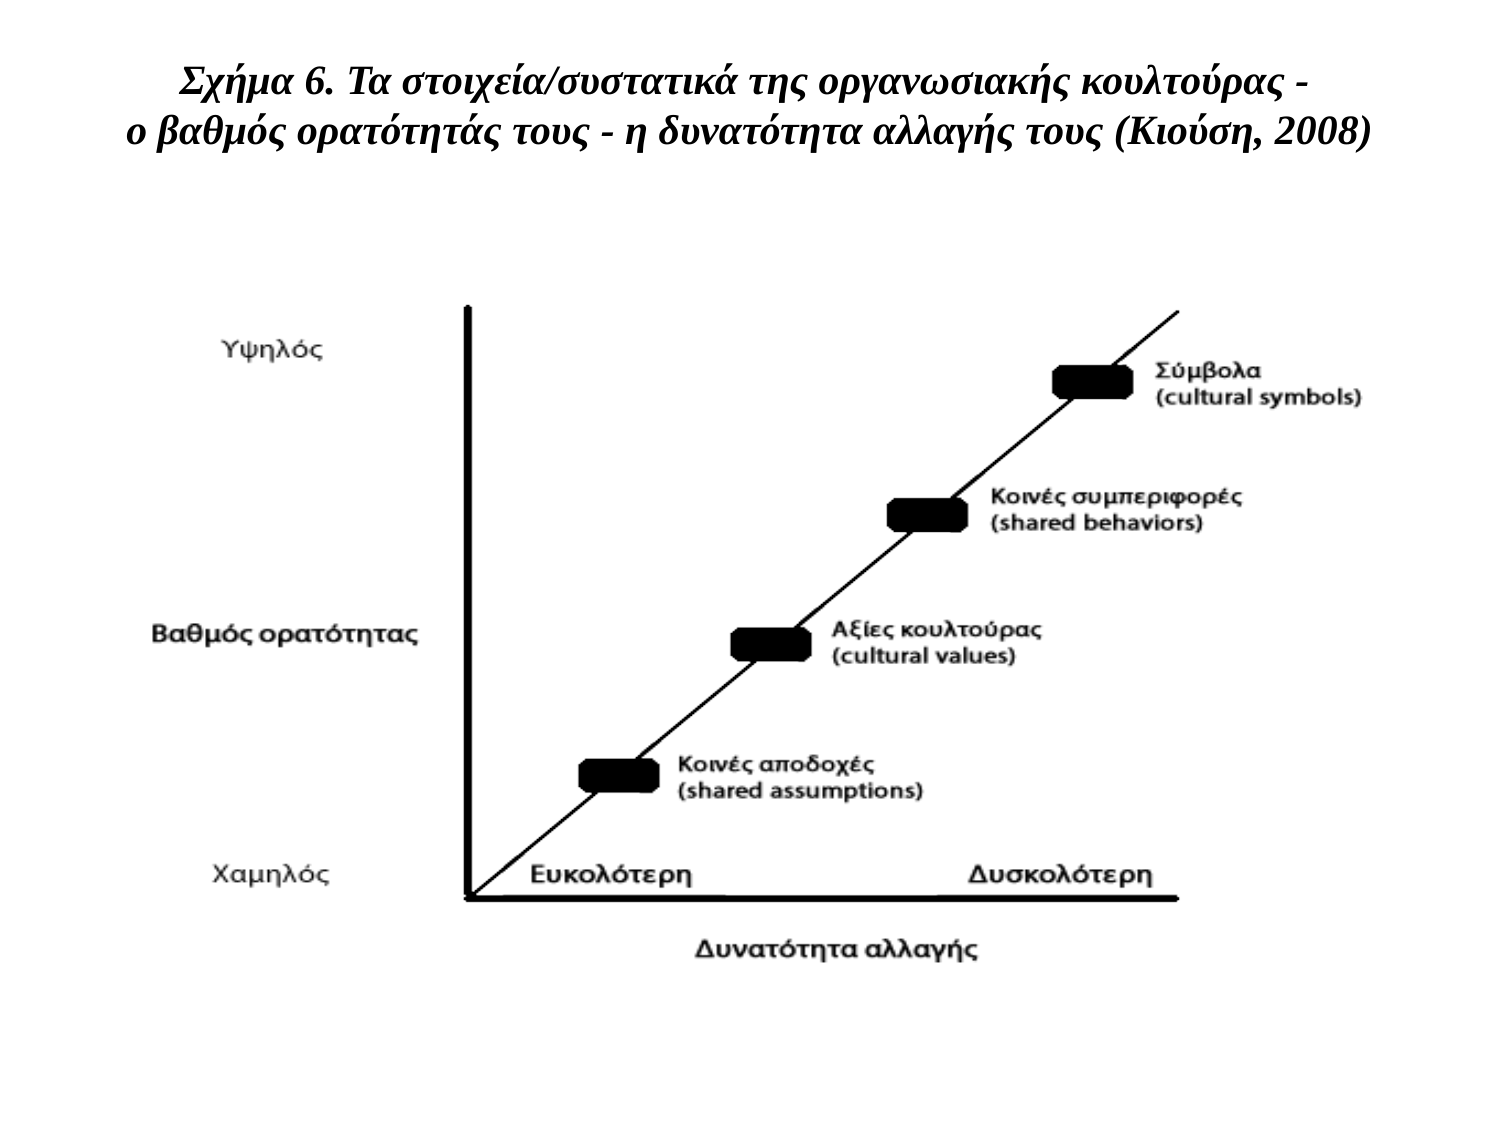

# Σχήμα 6. Τα στοιχεία/συστατικά της οργανωσιακής κουλτούρας - ο βαθμός ορατότητάς τους - η δυνατότητα αλλαγής τους (Κιούση, 2008)